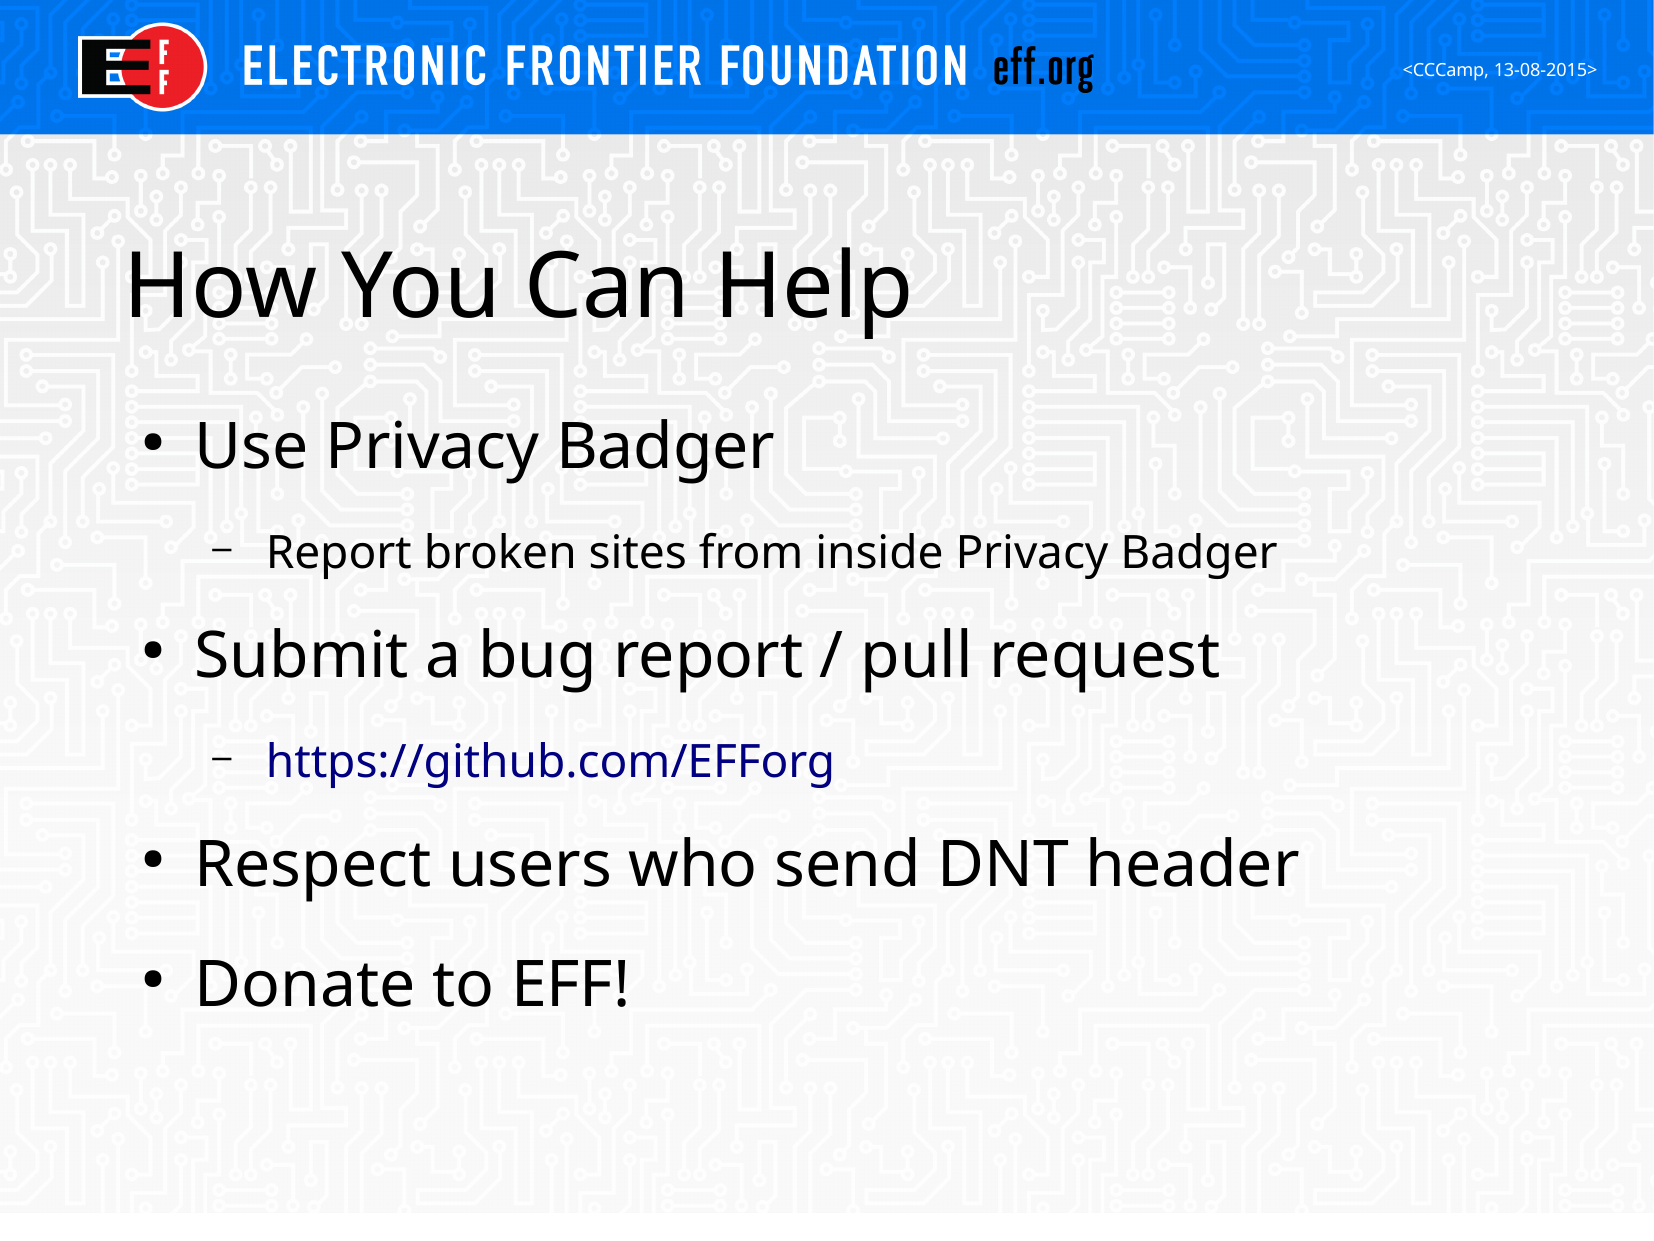

# How You Can Help
Use Privacy Badger
Report broken sites from inside Privacy Badger
Submit a bug report / pull request
https://github.com/EFForg
Respect users who send DNT header
Donate to EFF!